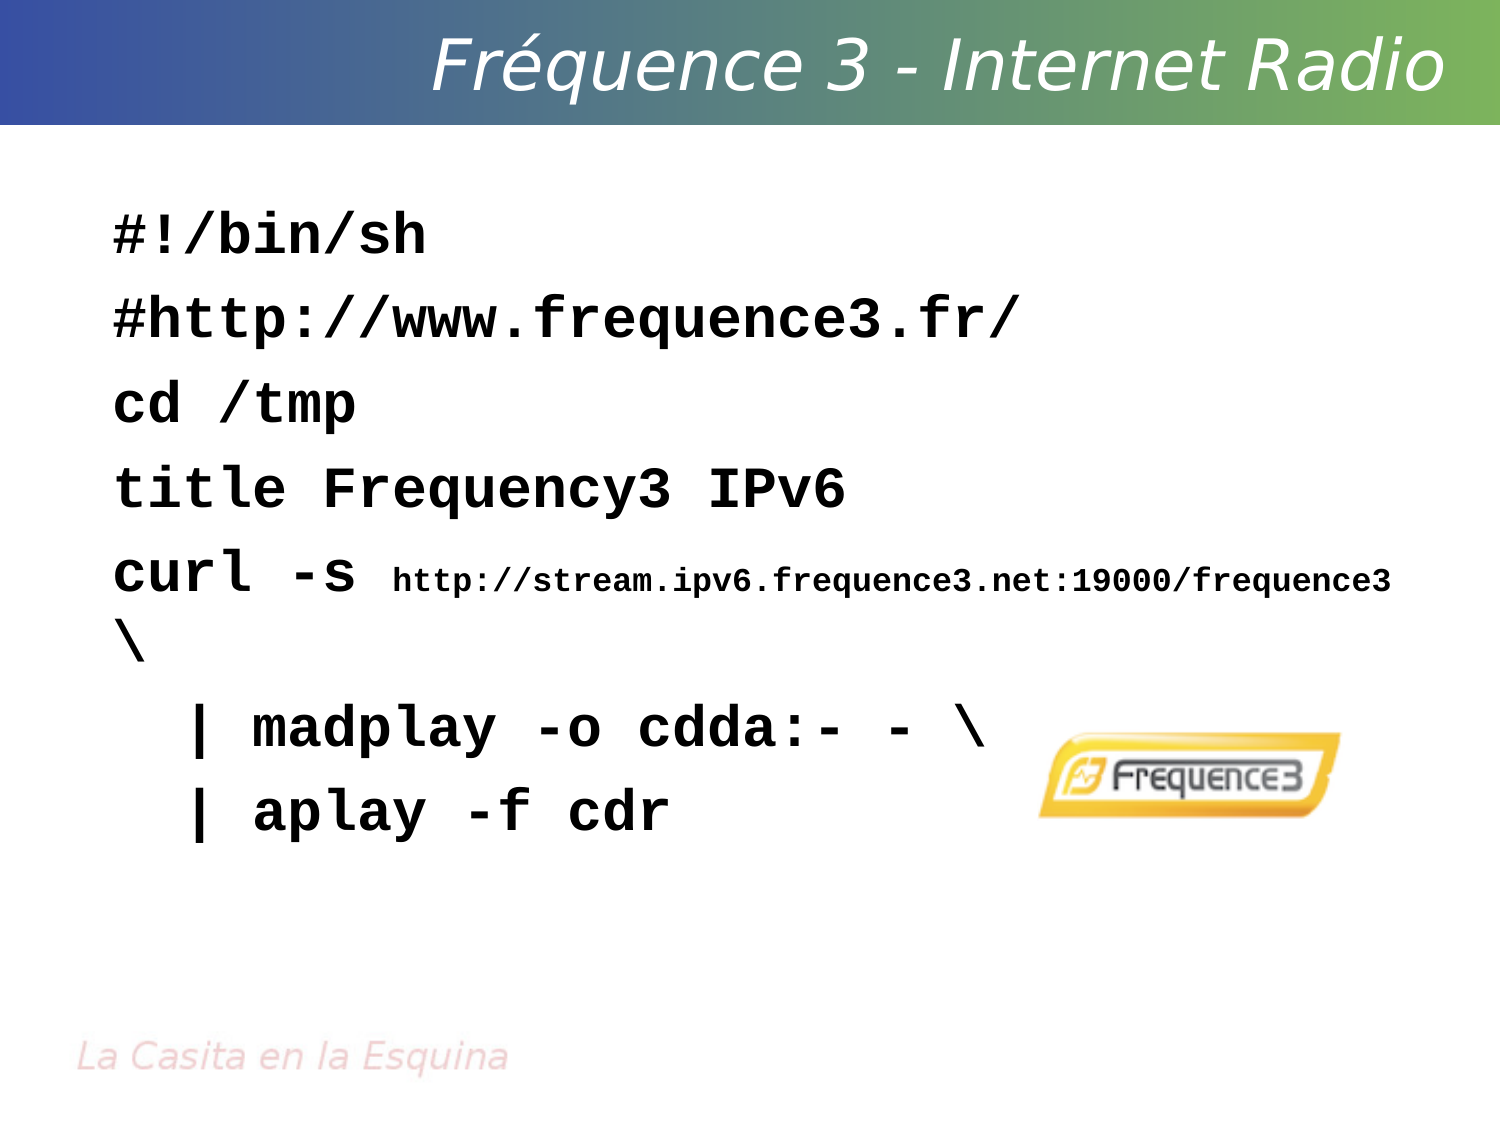

# Fréquence 3 - Internet Radio
#!/bin/sh
#http://www.frequence3.fr/
cd /tmp
title Frequency3 IPv6
curl -s http://stream.ipv6.frequence3.net:19000/frequence3 \
 | madplay -o cdda:- - \
 | aplay -f cdr